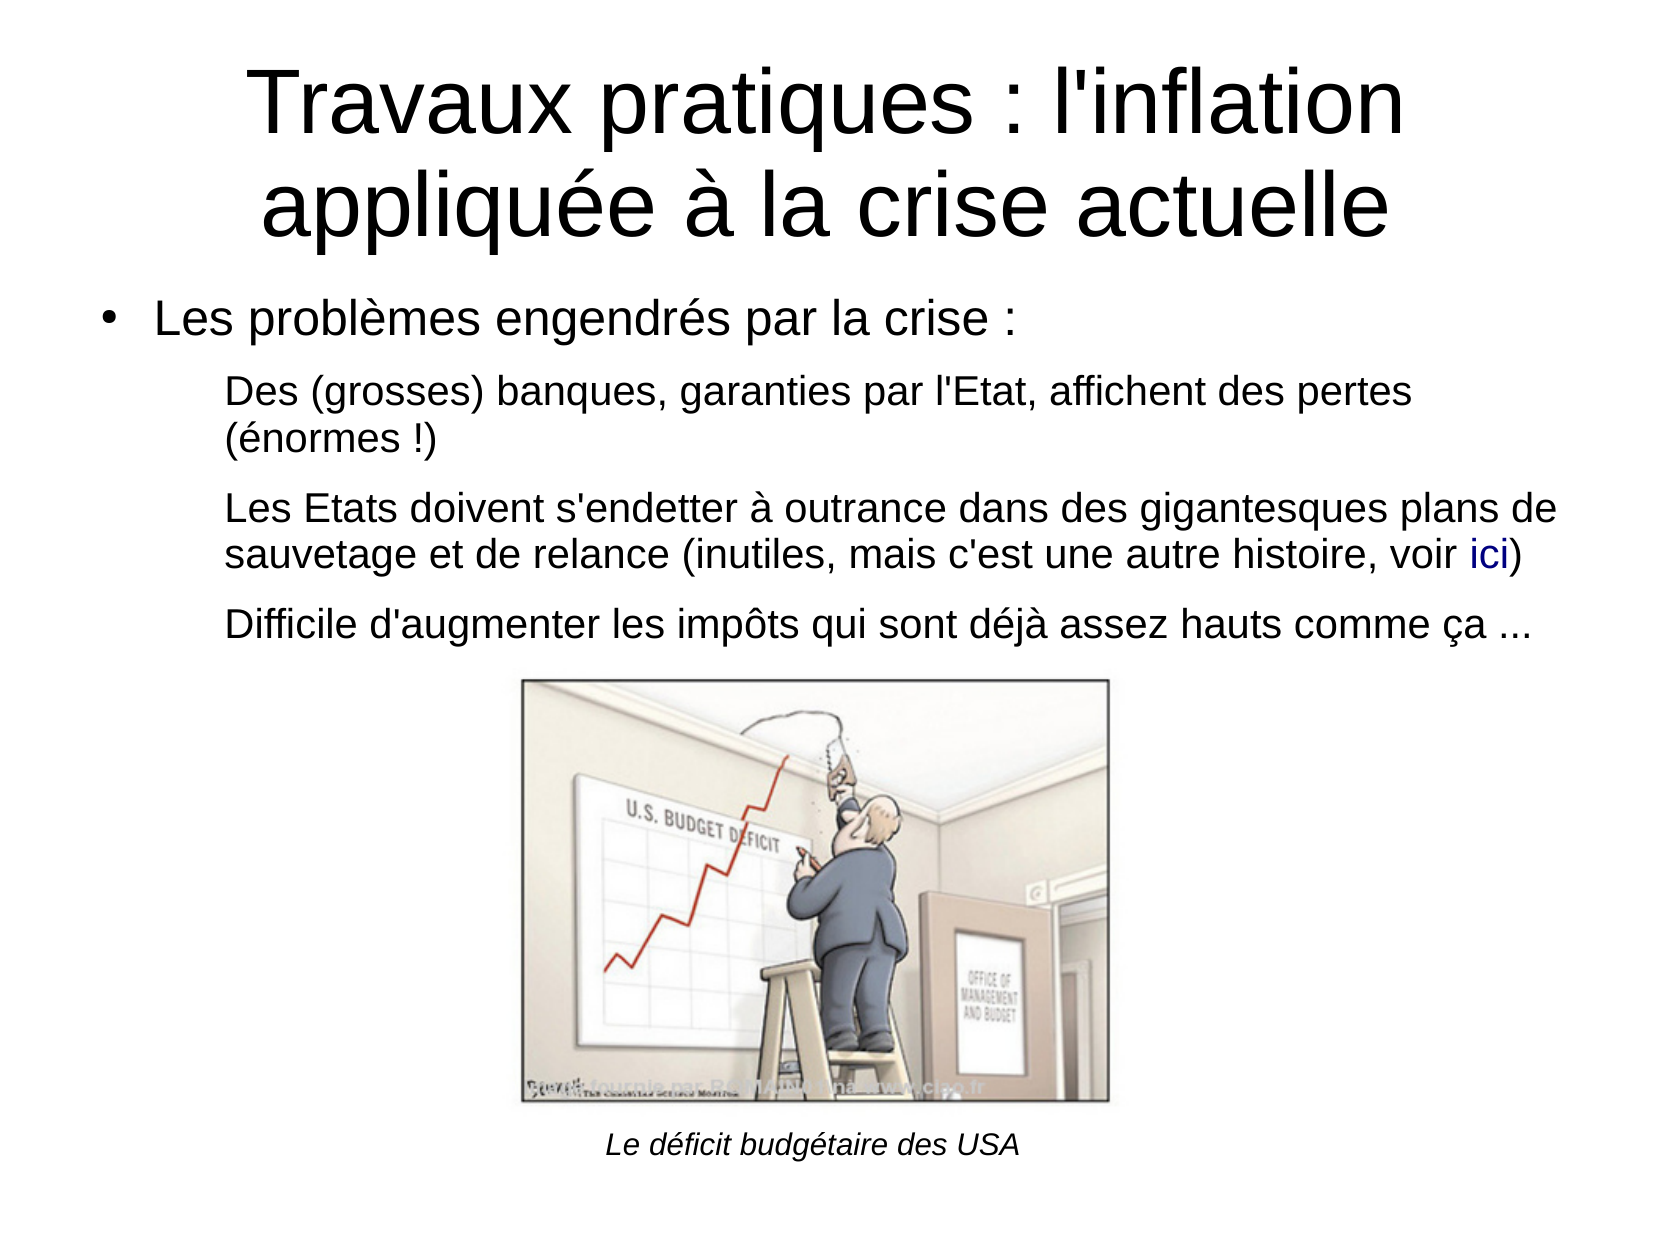

# Travaux pratiques : l'inflation appliquée à la crise actuelle
Les problèmes engendrés par la crise :
Des (grosses) banques, garanties par l'Etat, affichent des pertes (énormes !)
Les Etats doivent s'endetter à outrance dans des gigantesques plans de sauvetage et de relance (inutiles, mais c'est une autre histoire, voir ici)
Difficile d'augmenter les impôts qui sont déjà assez hauts comme ça ...
Le déficit budgétaire des USA